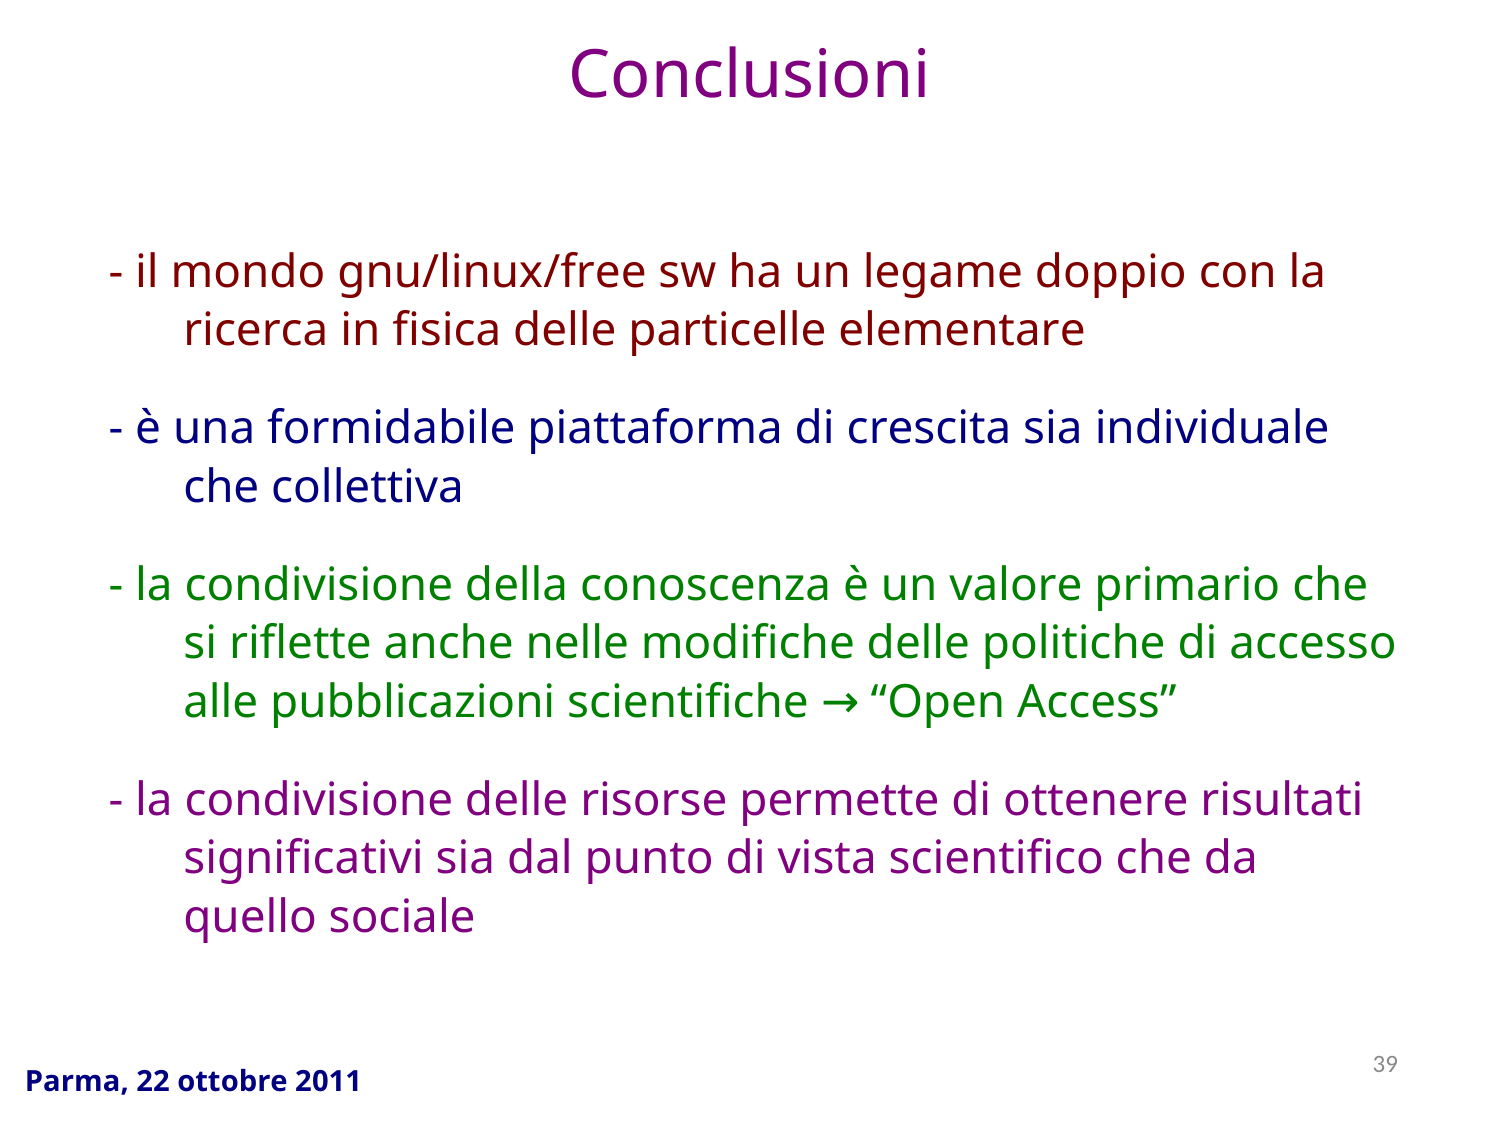

Conclusioni
# - il mondo gnu/linux/free sw ha un legame doppio con la ricerca in fisica delle particelle elementare
- è una formidabile piattaforma di crescita sia individuale che collettiva
- la condivisione della conoscenza è un valore primario che si riflette anche nelle modifiche delle politiche di accesso alle pubblicazioni scientifiche → “Open Access”
- la condivisione delle risorse permette di ottenere risultati significativi sia dal punto di vista scientifico che da quello sociale
39